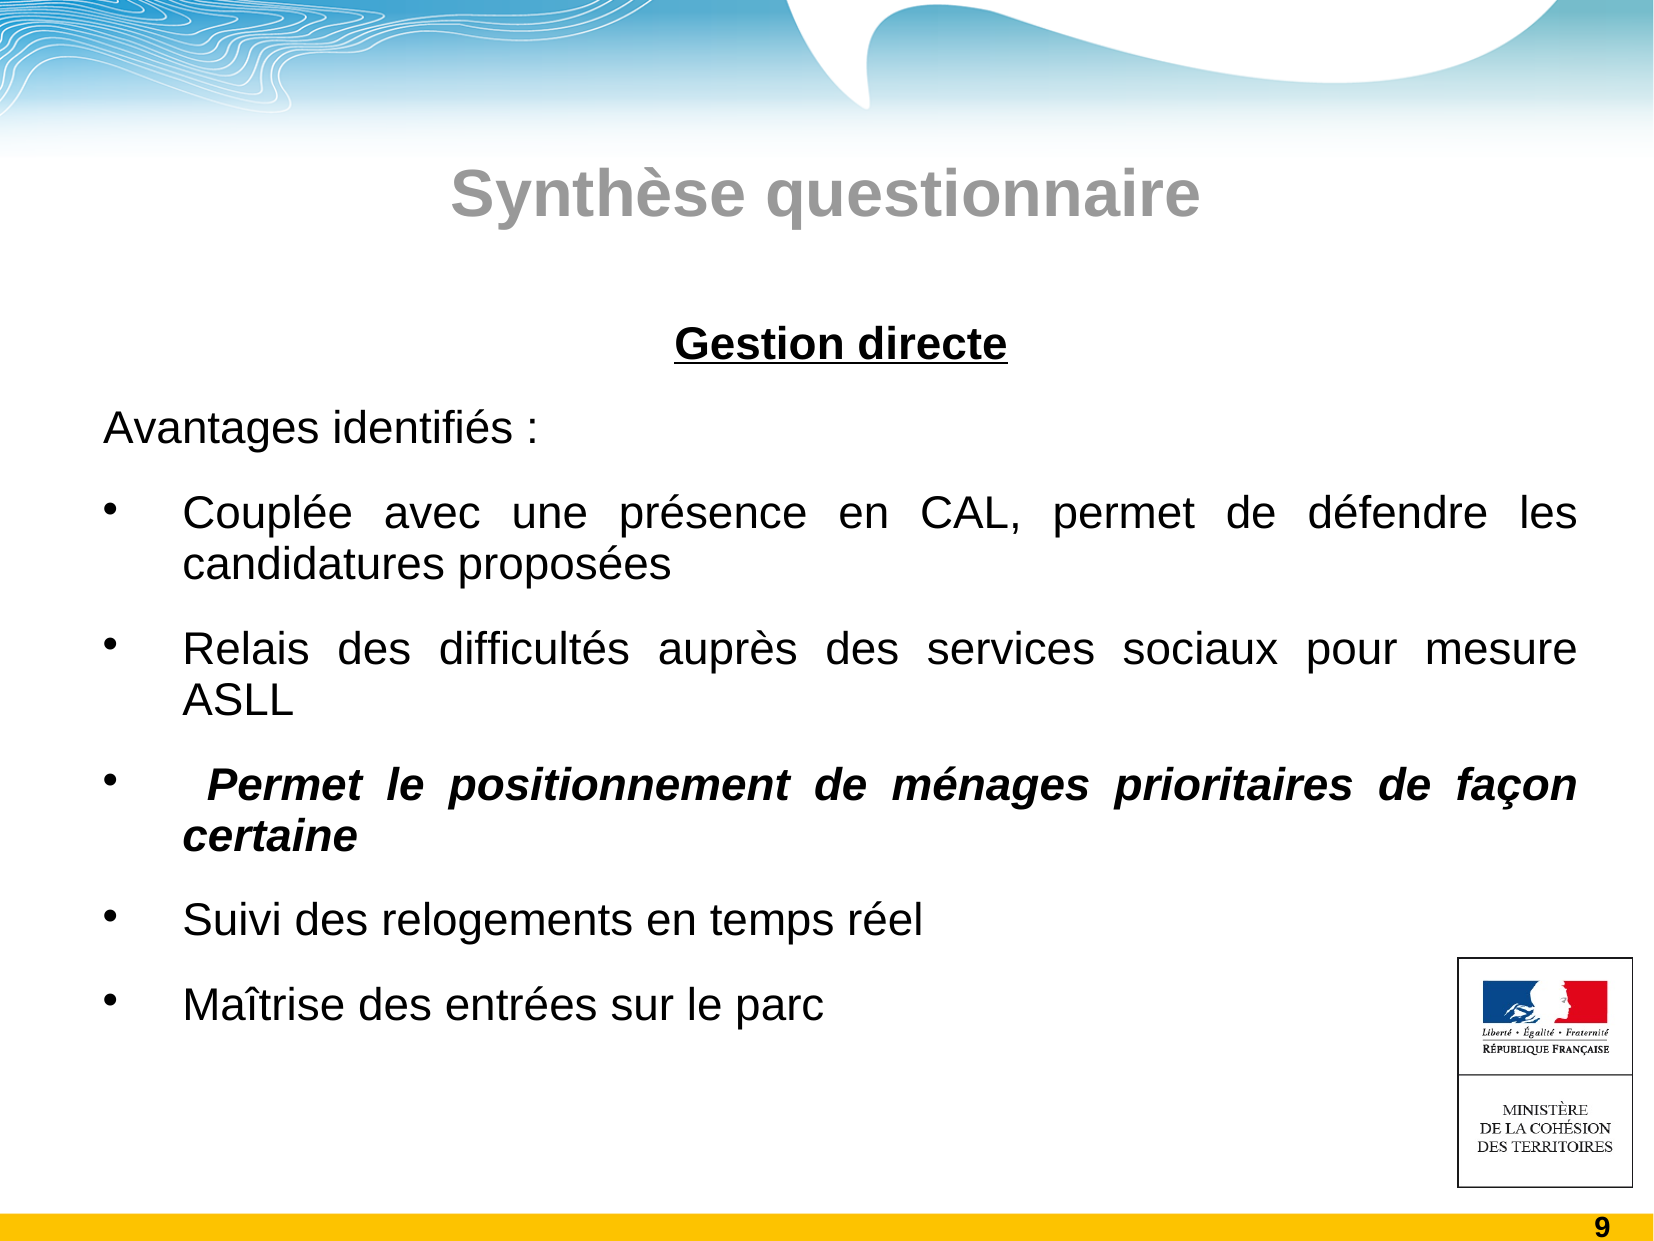

Synthèse questionnaire
Gestion directe
Avantages identifiés :
Couplée avec une présence en CAL, permet de défendre les candidatures proposées
Relais des difficultés auprès des services sociaux pour mesure ASLL
 Permet le positionnement de ménages prioritaires de façon certaine
Suivi des relogements en temps réel
Maîtrise des entrées sur le parc